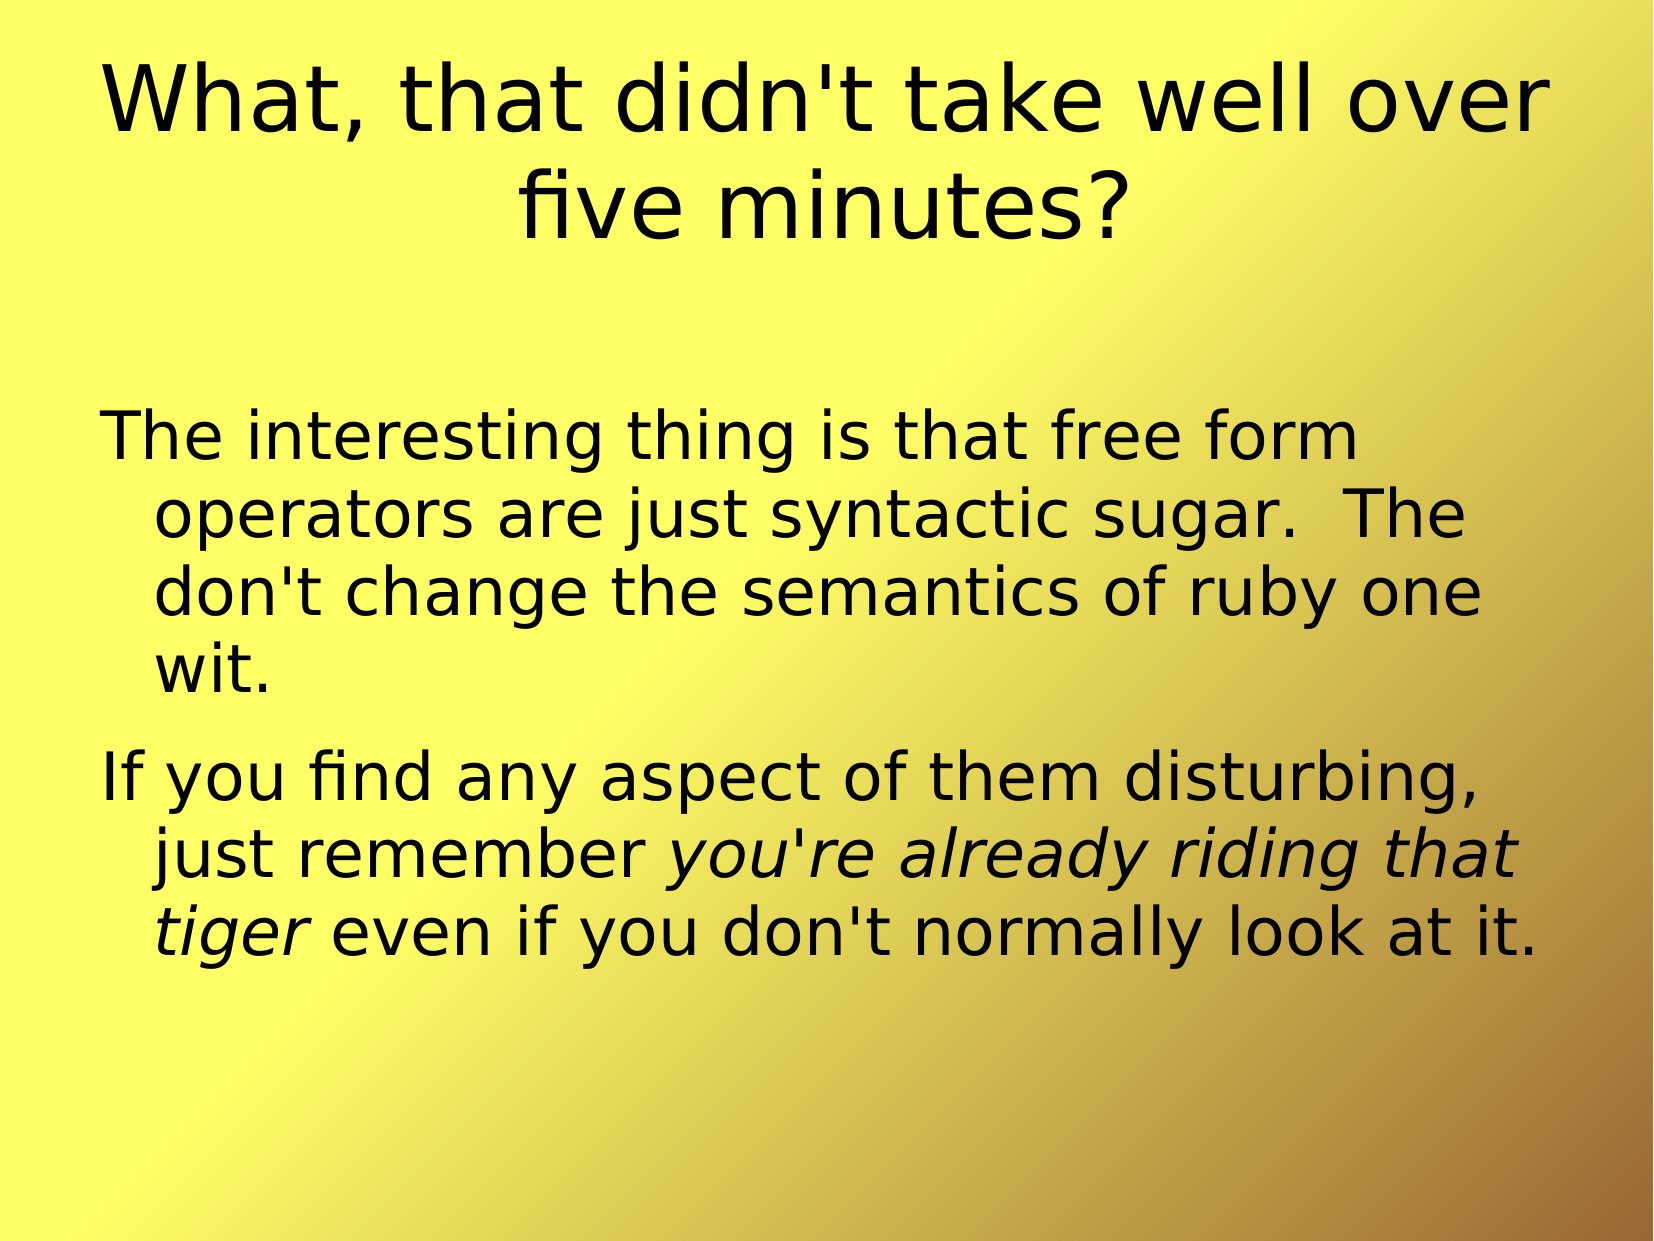

# What, that didn't take well over five minutes?
The interesting thing is that free form operators are just syntactic sugar. The don't change the semantics of ruby one wit.
If you find any aspect of them disturbing, just remember you're already riding that tiger even if you don't normally look at it.